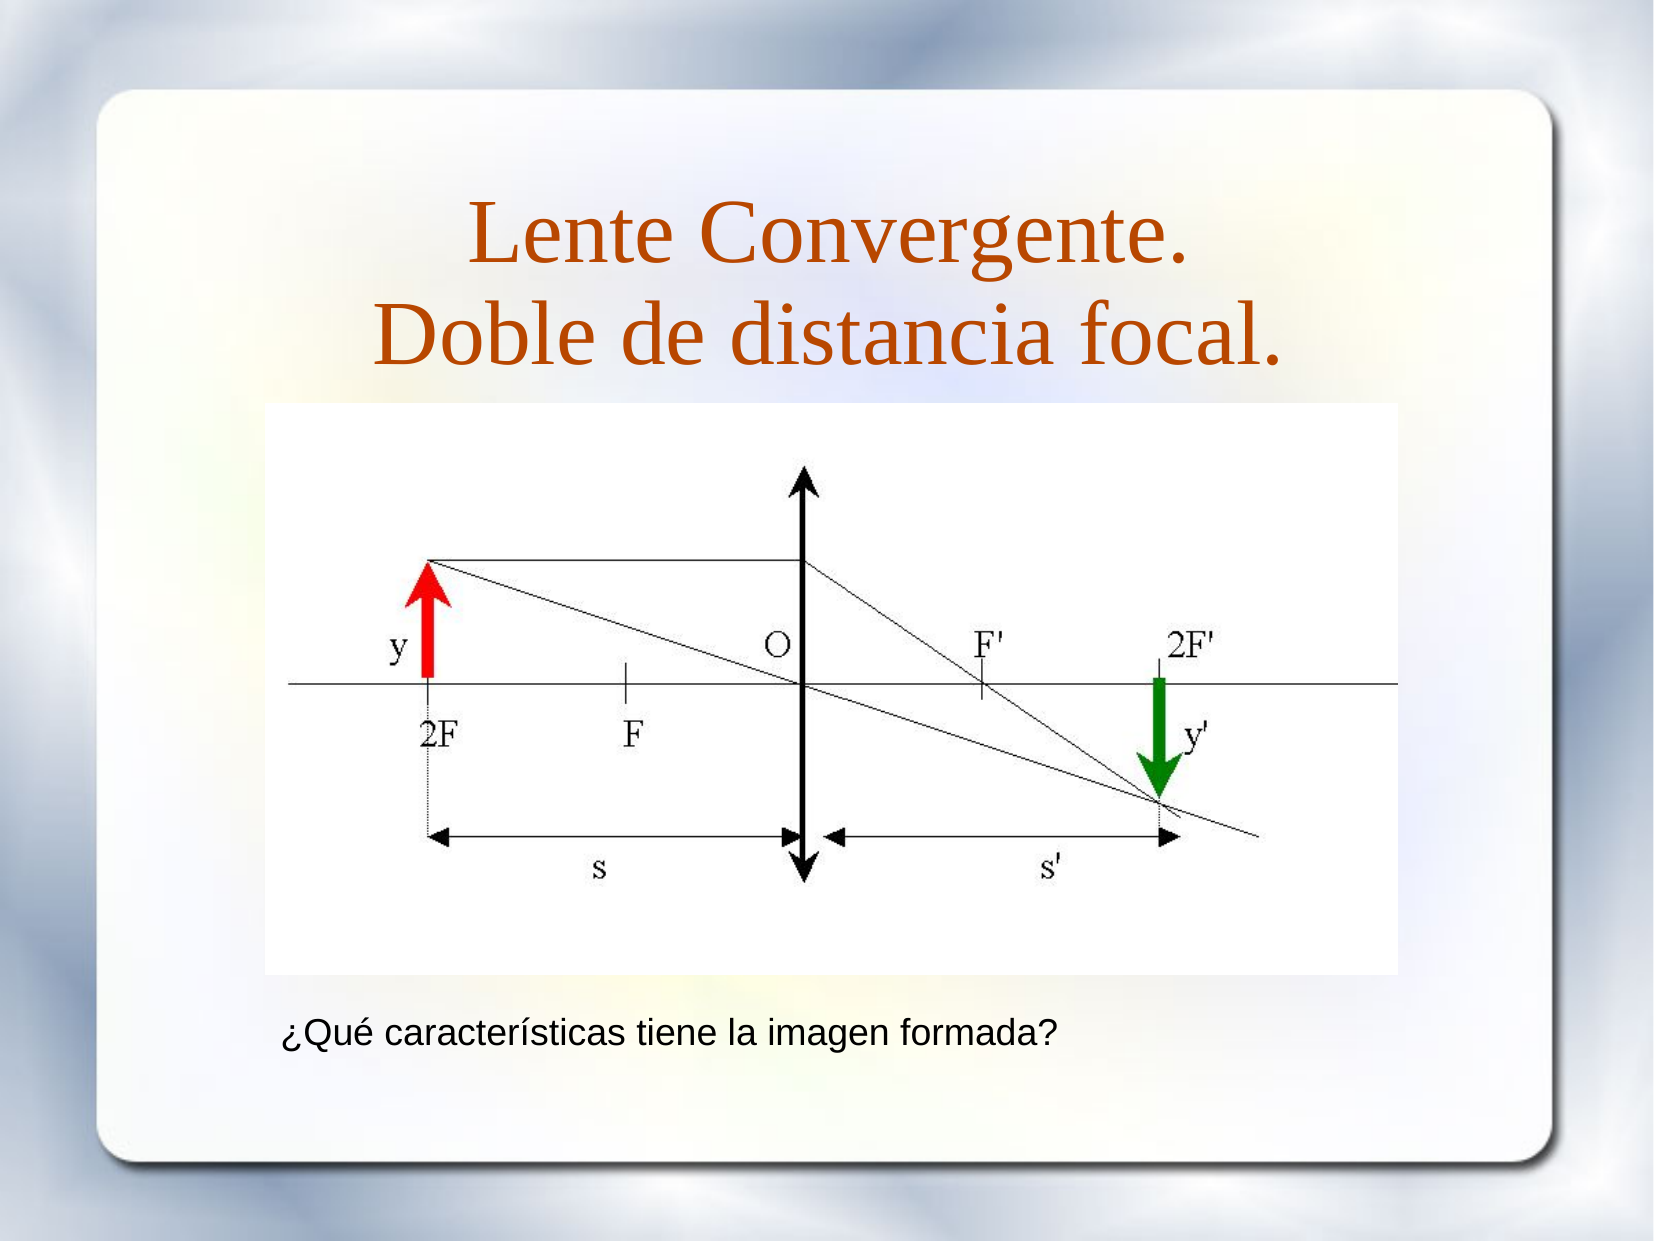

# Lente Convergente. Doble de distancia focal.
¿Qué características tiene la imagen formada?